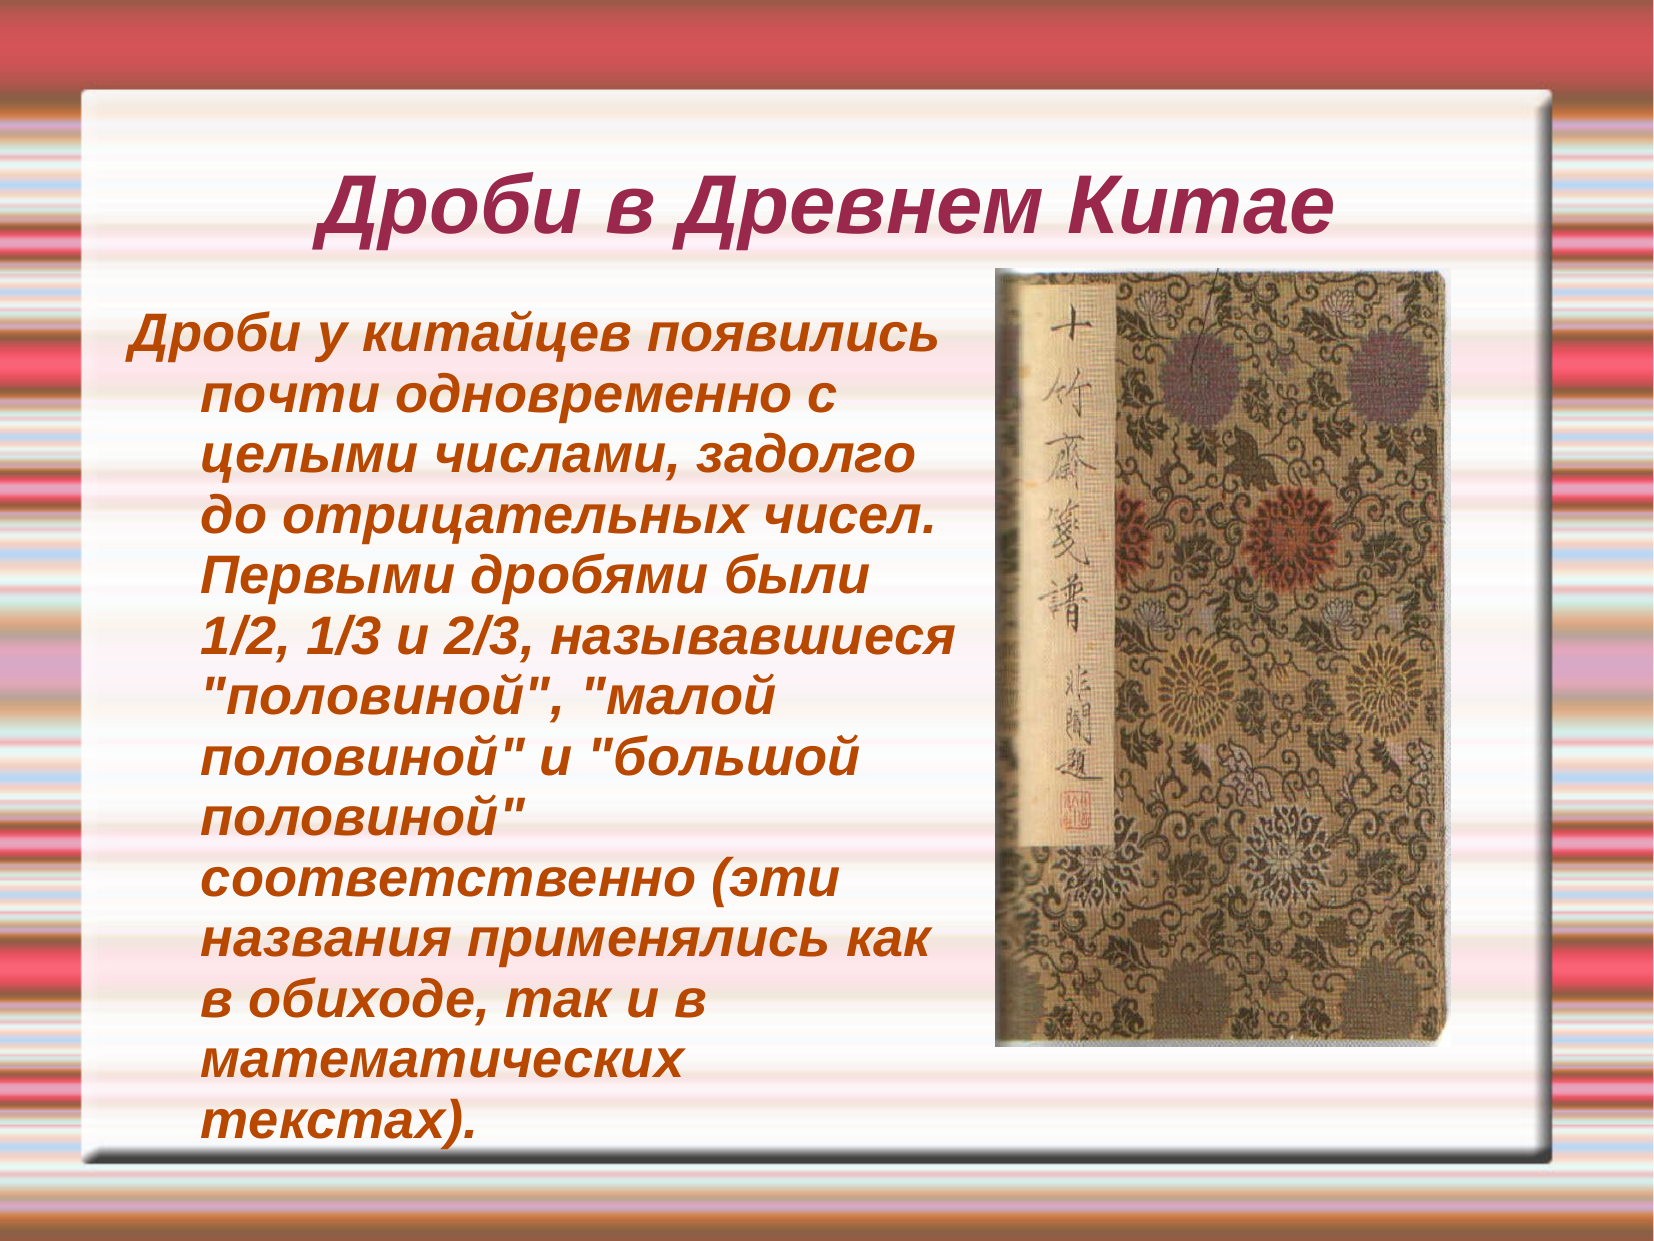

Дроби в Древнем Китае
# Дроби у китайцев появились почти одновременно с целыми числами, задолго до отрицательных чисел. Первыми дробями были 1/2, 1/3 и 2/3, называвшиеся "половиной", "малой половиной" и "большой половиной" соответственно (эти названия применялись как в обиходе, так и в математических текстах).